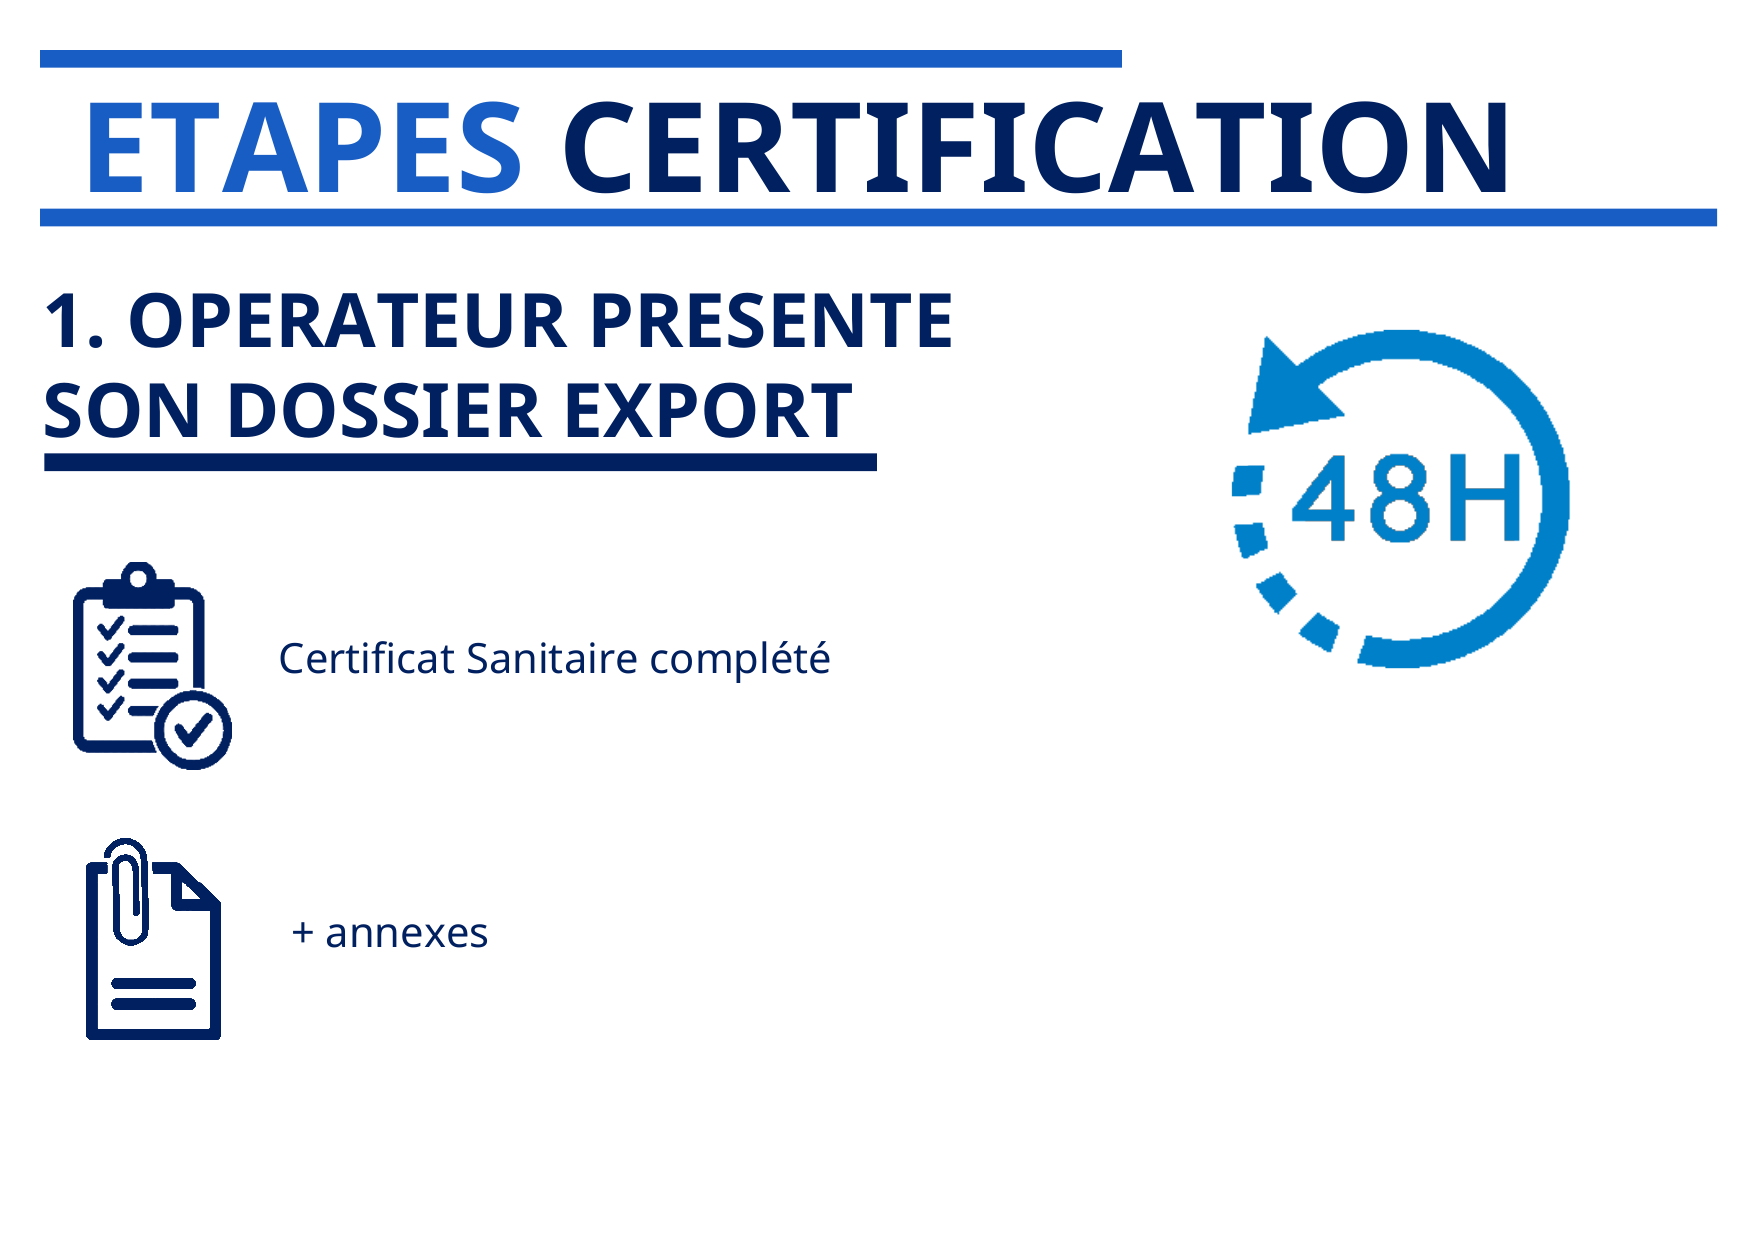

ETAPES CERTIFICATION
1. OPERATEUR PRESENTE SON DOSSIER EXPORT
Certificat Sanitaire complété
+ annexes